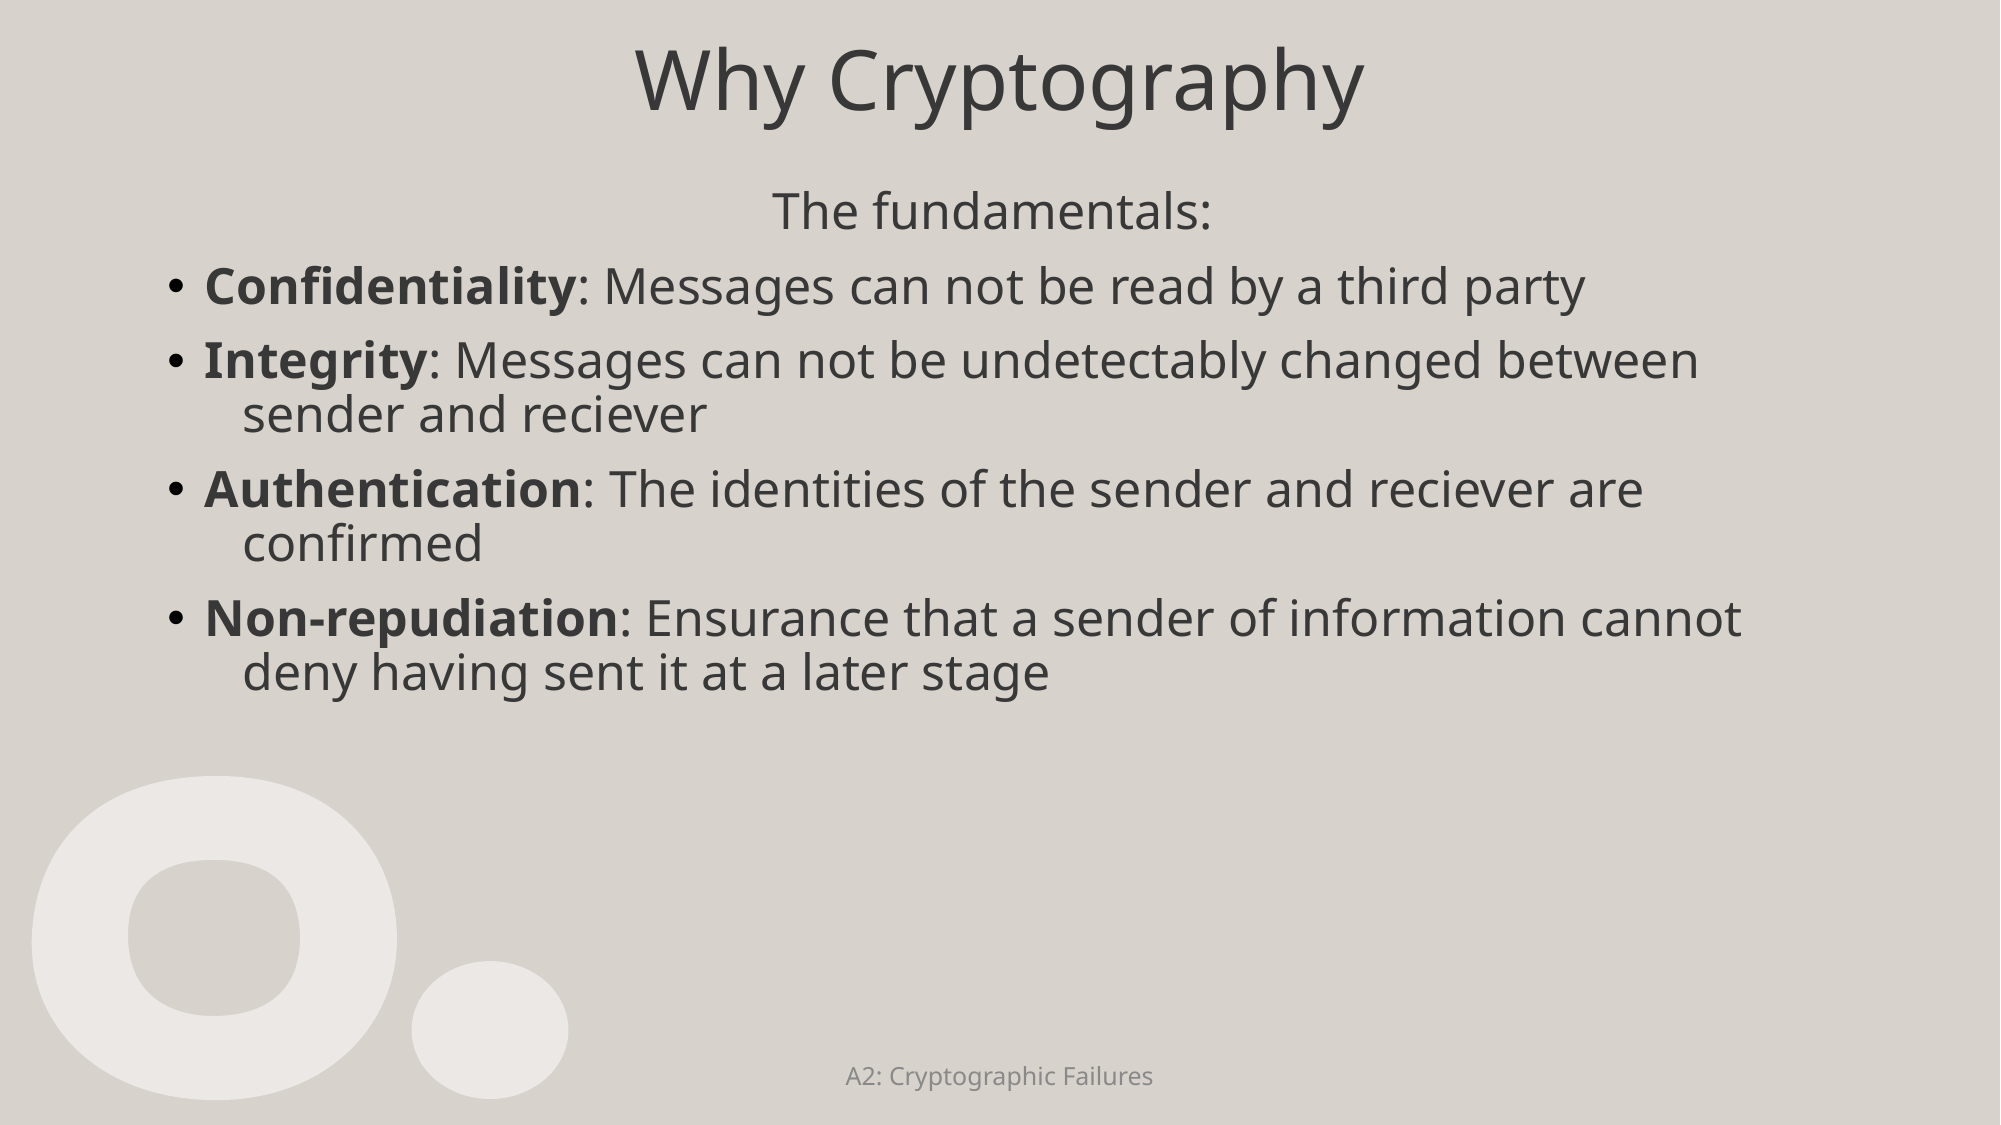

Why Cryptography
# The fundamentals:
Confidentiality: Messages can not be read by a third party
Integrity: Messages can not be undetectably changed between sender and reciever
Authentication: The identities of the sender and reciever are confirmed
Non-repudiation: Ensurance that a sender of information cannot deny having sent it at a later stage
A2: Cryptographic Failures